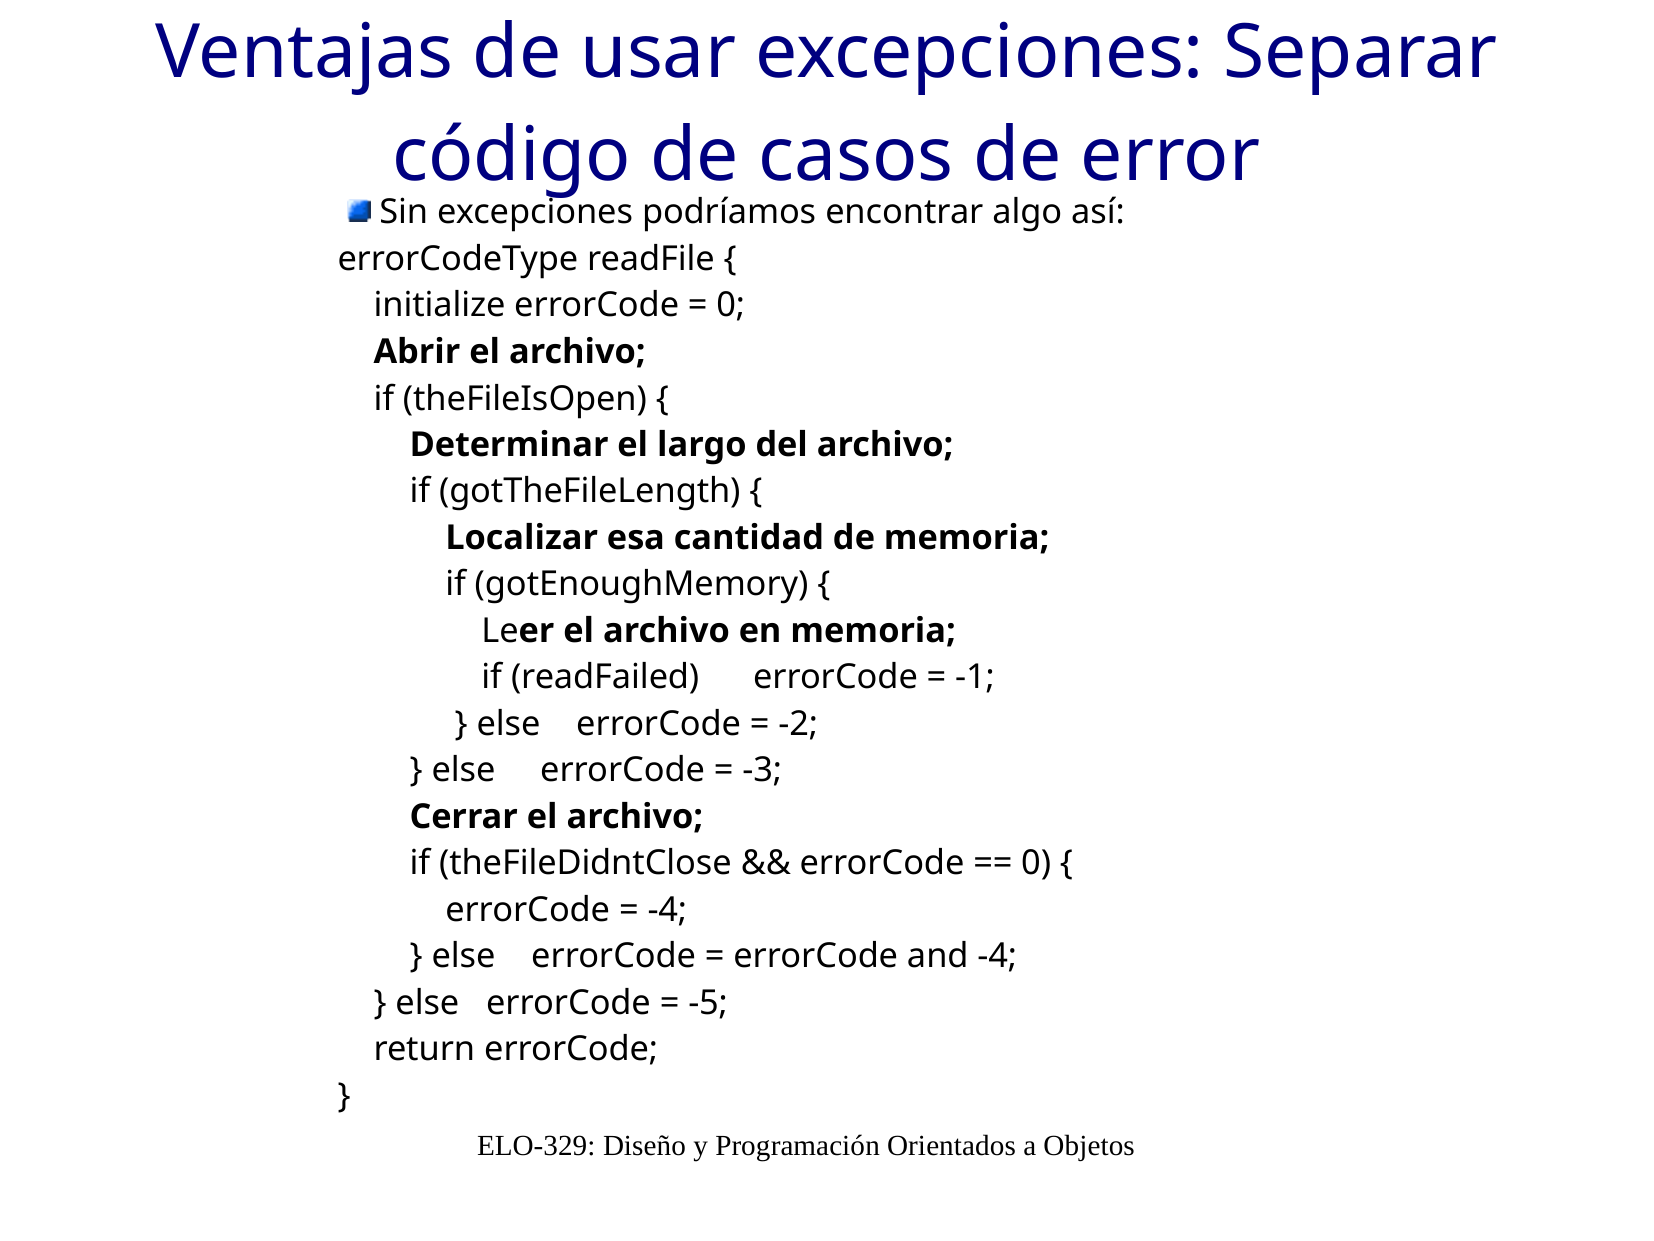

# Ventajas de usar excepciones: Separar código de casos de error
Sin excepciones podríamos encontrar algo así:
errorCodeType readFile {
 initialize errorCode = 0;
 Abrir el archivo;
 if (theFileIsOpen) {
 Determinar el largo del archivo;
 if (gotTheFileLength) {
 Localizar esa cantidad de memoria;
 if (gotEnoughMemory) {
 Leer el archivo en memoria;
 if (readFailed) errorCode = -1;
 } else errorCode = -2;
 } else errorCode = -3;
 Cerrar el archivo;
 if (theFileDidntClose && errorCode == 0) {
 errorCode = -4;
 } else errorCode = errorCode and -4;
 } else errorCode = -5;
 return errorCode;
}